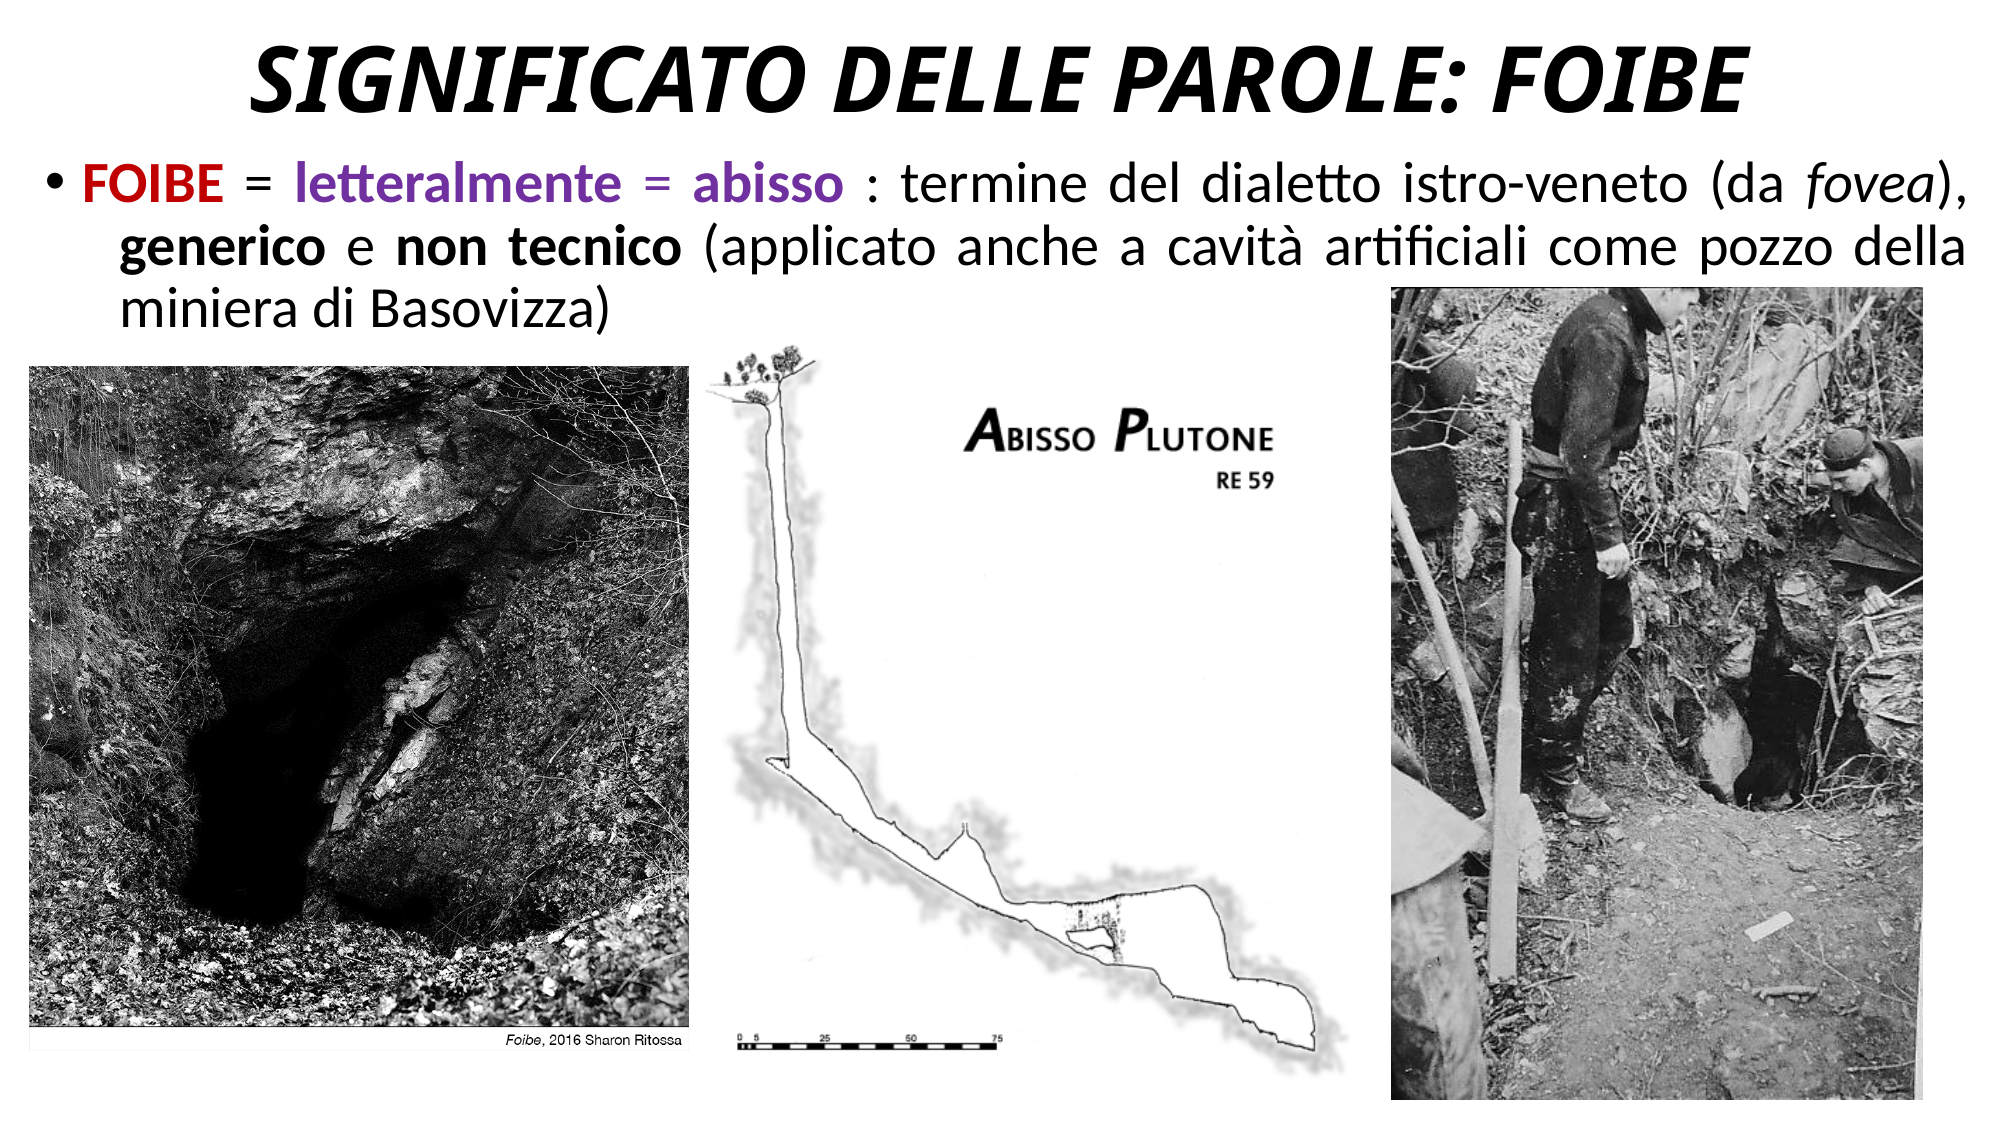

# SIGNIFICATO DELLE PAROLE: FOIBE
FOIBE = letteralmente = abisso : termine del dialetto istro-veneto (da fovea), generico e non tecnico (applicato anche a cavità artificiali come pozzo della miniera di Basovizza)